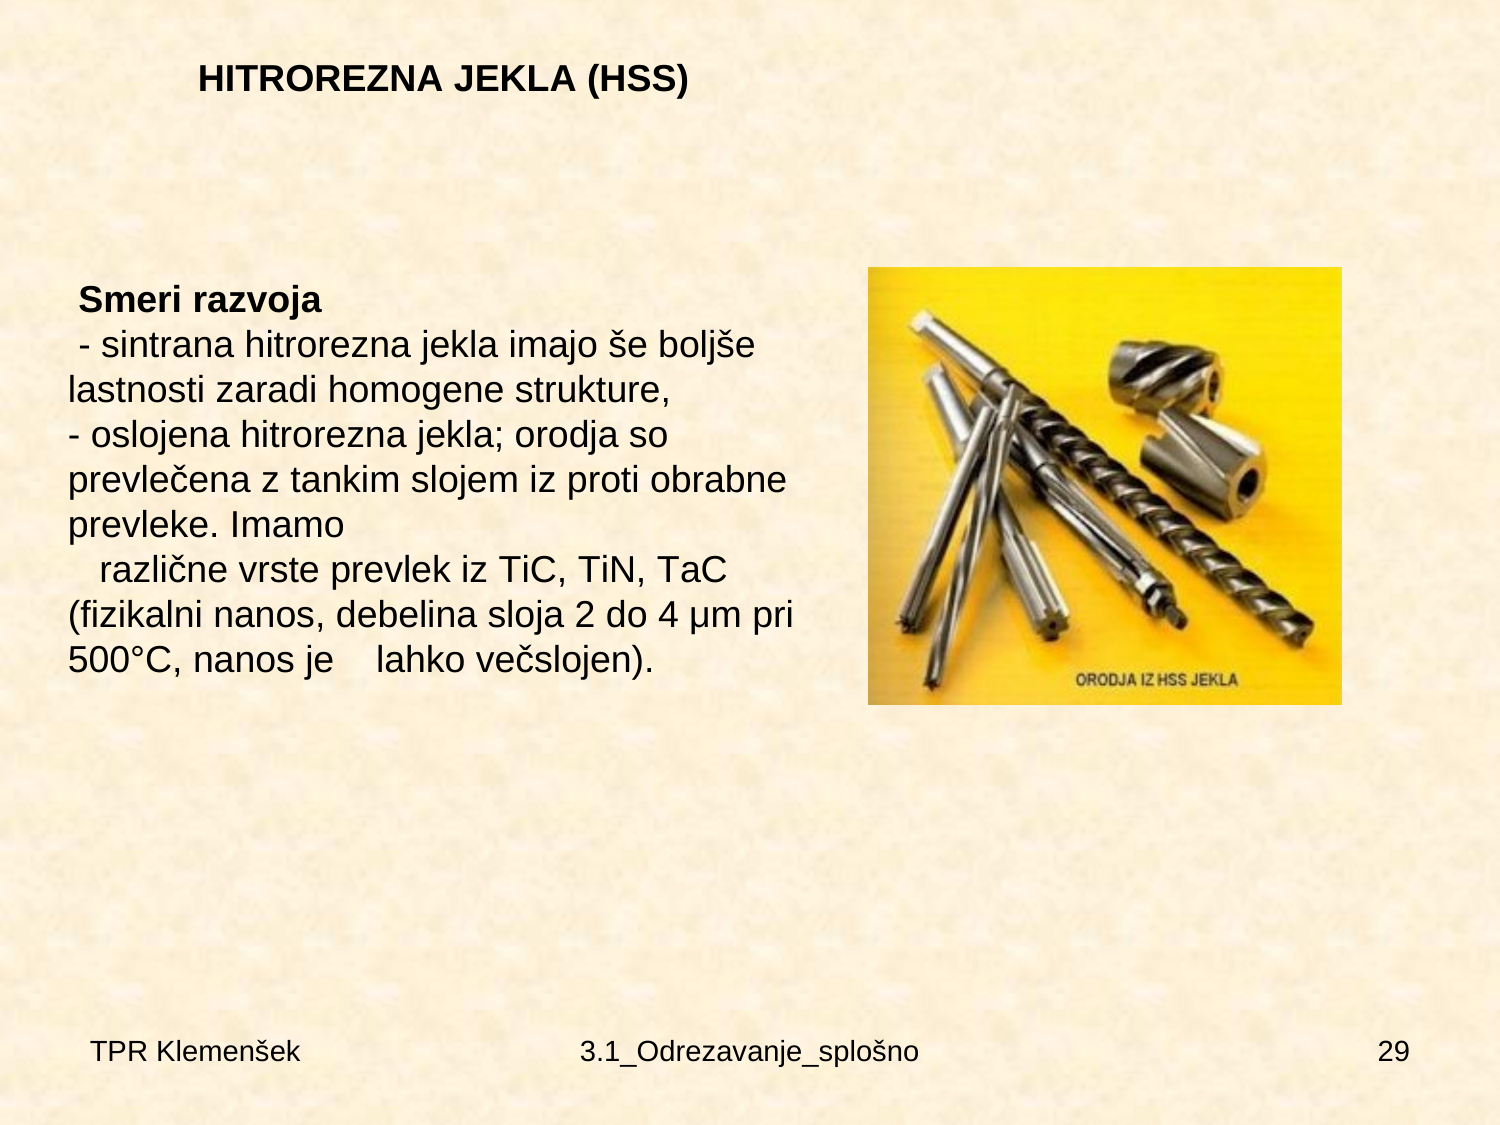

HITROREZNA JEKLA (HSS)
 Smeri razvoja
 - sintrana hitrorezna jekla imajo še boljše lastnosti zaradi homogene strukture,
- oslojena hitrorezna jekla; orodja so prevlečena z tankim slojem iz proti obrabne prevleke. Imamo
 različne vrste prevlek iz TiC, TiN, TaC (fizikalni nanos, debelina sloja 2 do 4 μm pri 500°C, nanos je lahko večslojen).
TPR Klemenšek
3.1_Odrezavanje_splošno